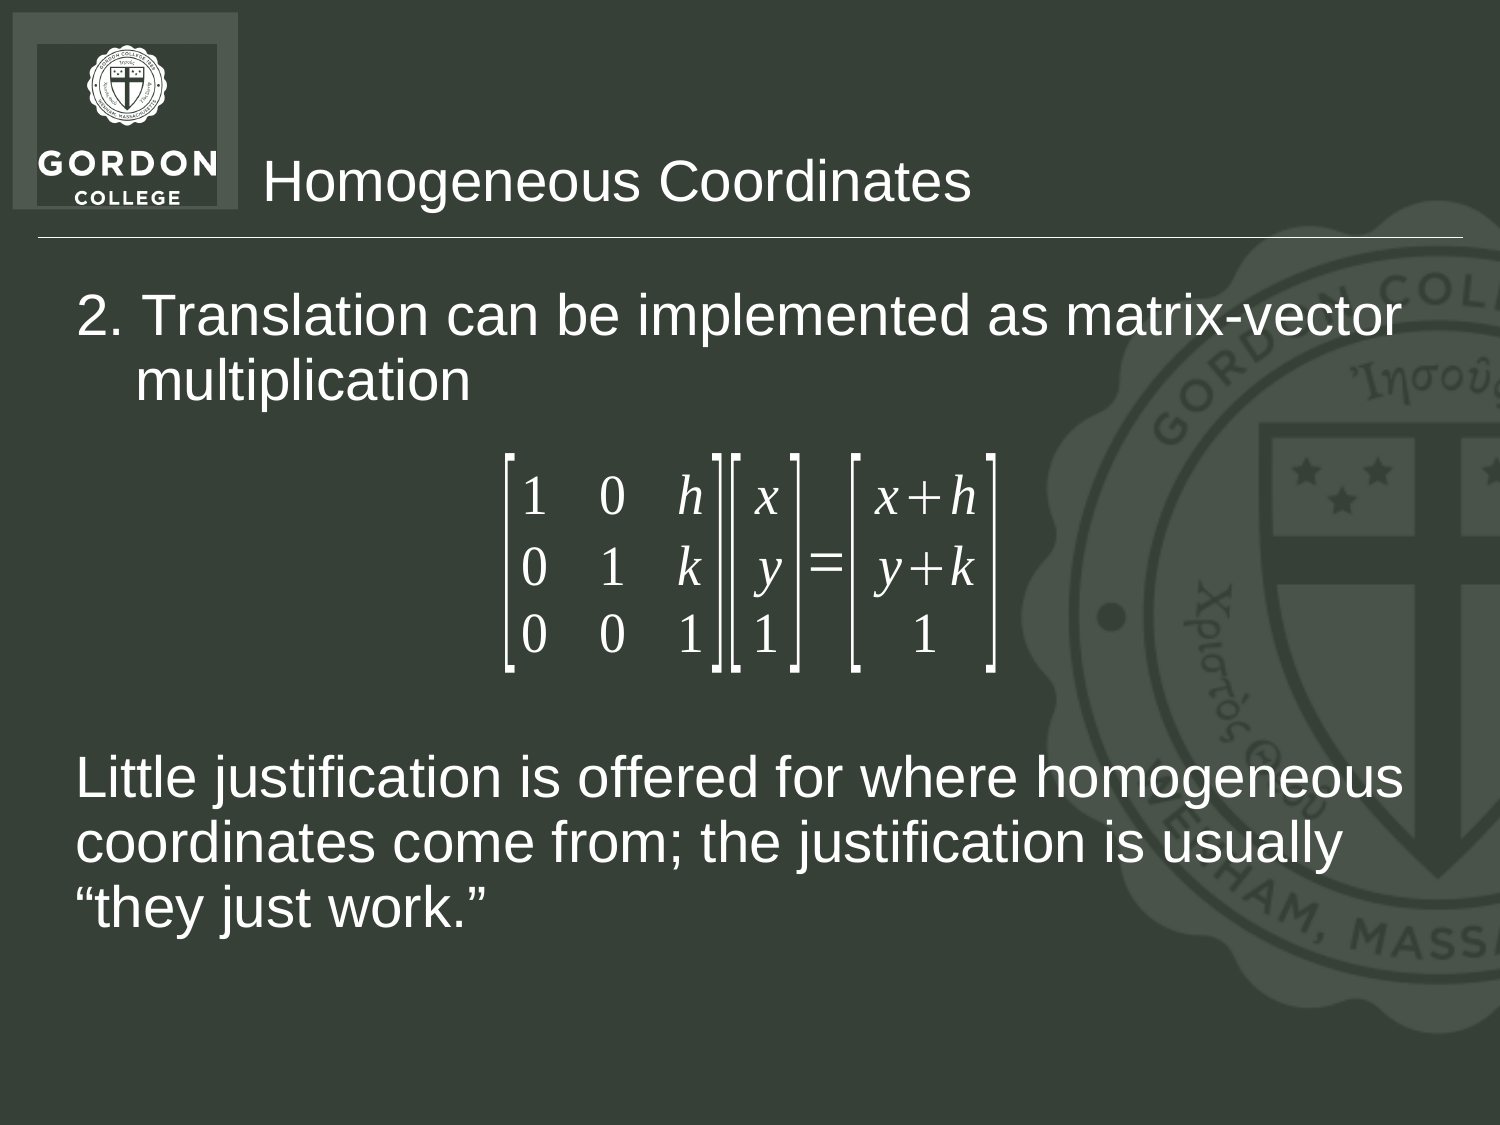

# Homogeneous Coordinates
2. Translation can be implemented as matrix-vector multiplication
Little justification is offered for where homogeneous coordinates come from; the justification is usually “they just work.”